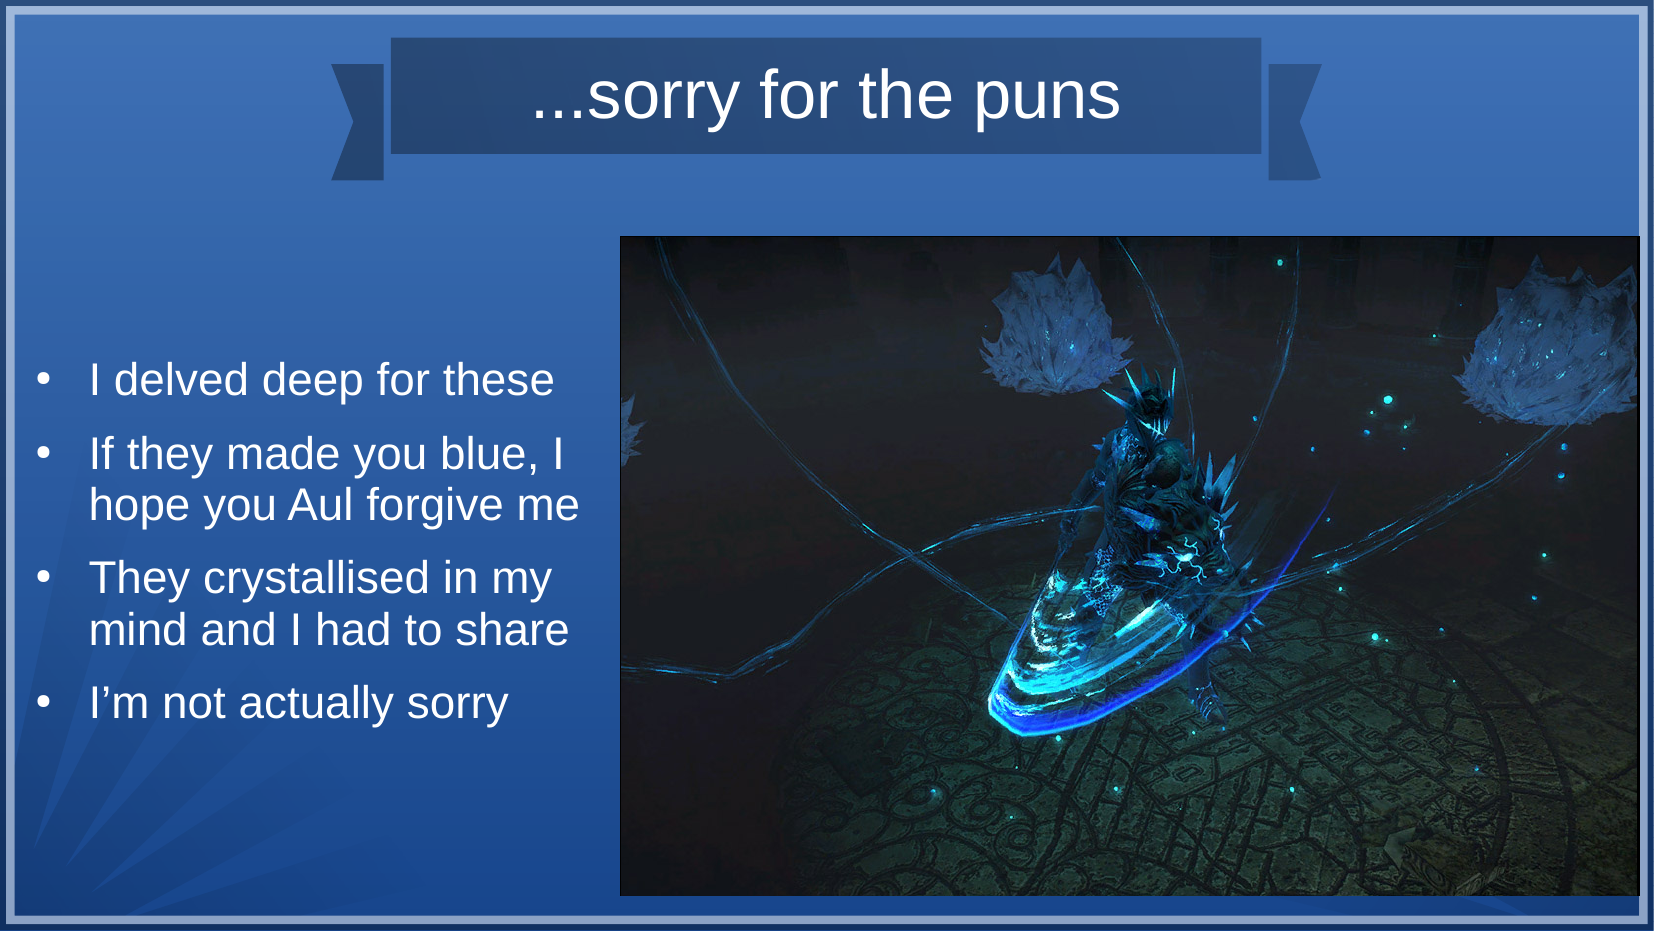

# ...sorry for the puns
I delved deep for these
If they made you blue, I hope you Aul forgive me
They crystallised in my mind and I had to share
I’m not actually sorry